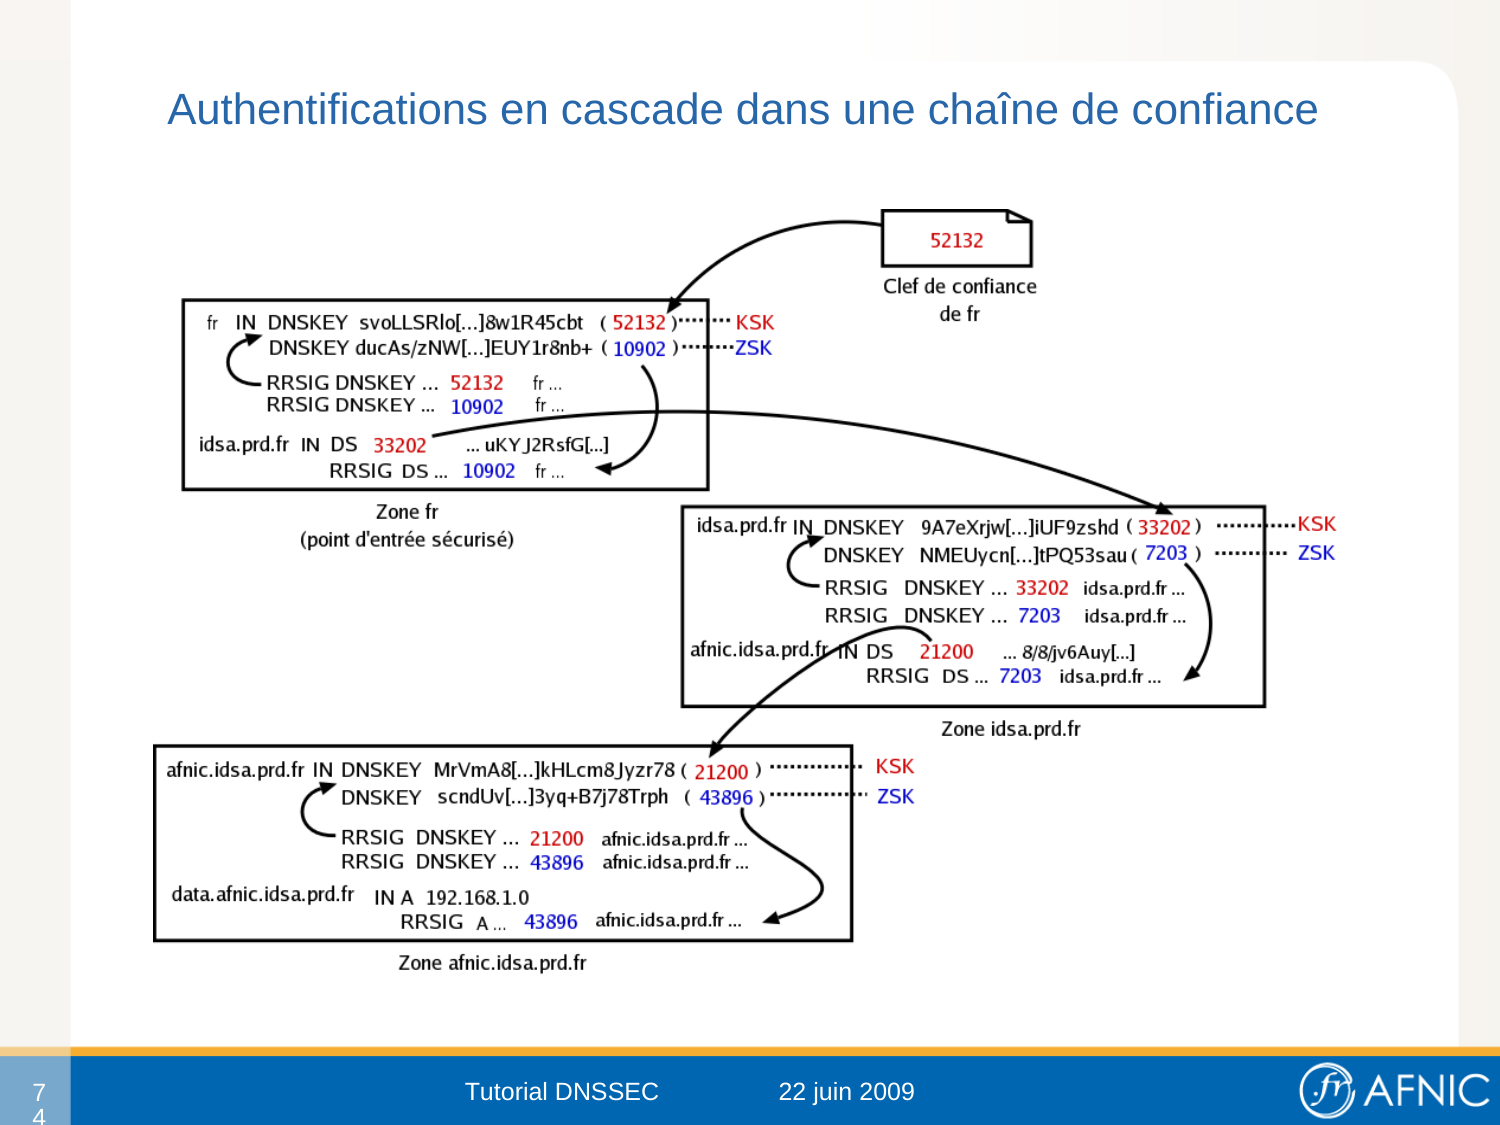

# Authentifications en cascade dans une chaîne de confiance